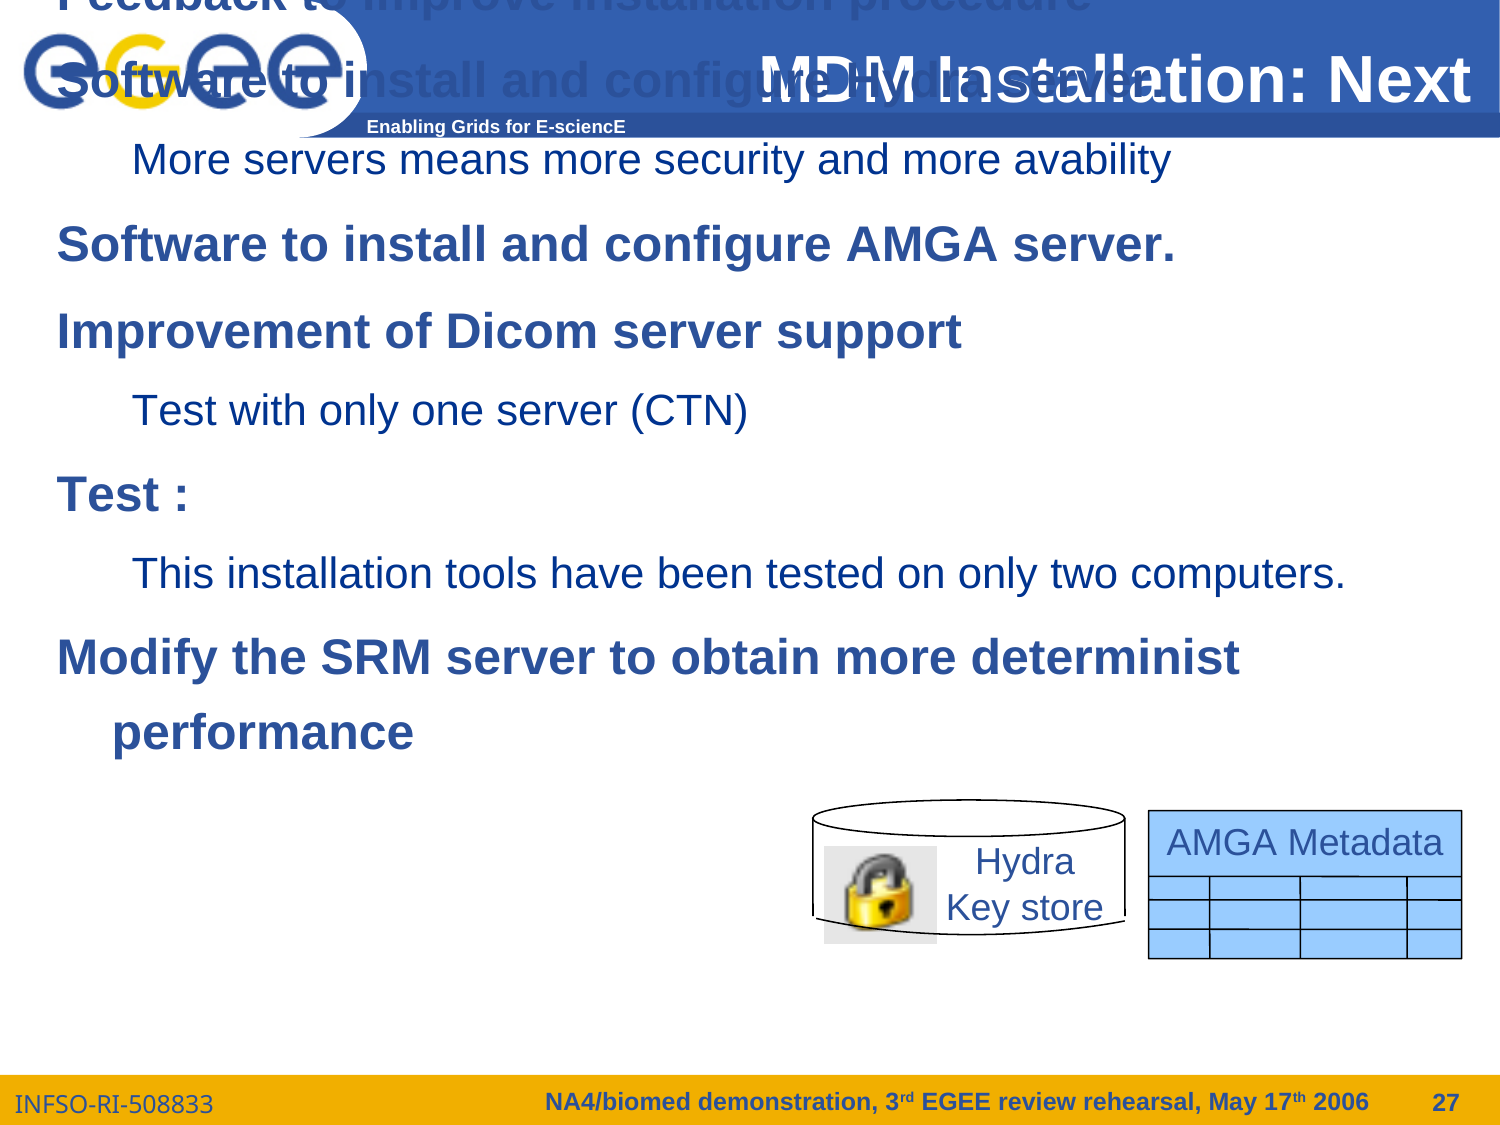

Deployment on test sites
Feedback to improve installation procedure
Software to install and configure Hydra server.
More servers means more security and more avability
Software to install and configure AMGA server.
Improvement of Dicom server support
Test with only one server (CTN)
Test :
This installation tools have been tested on only two computers.
Modify the SRM server to obtain more determinist performance
# MDM Installation: Next
Hydra
Key store
AMGA Metadata